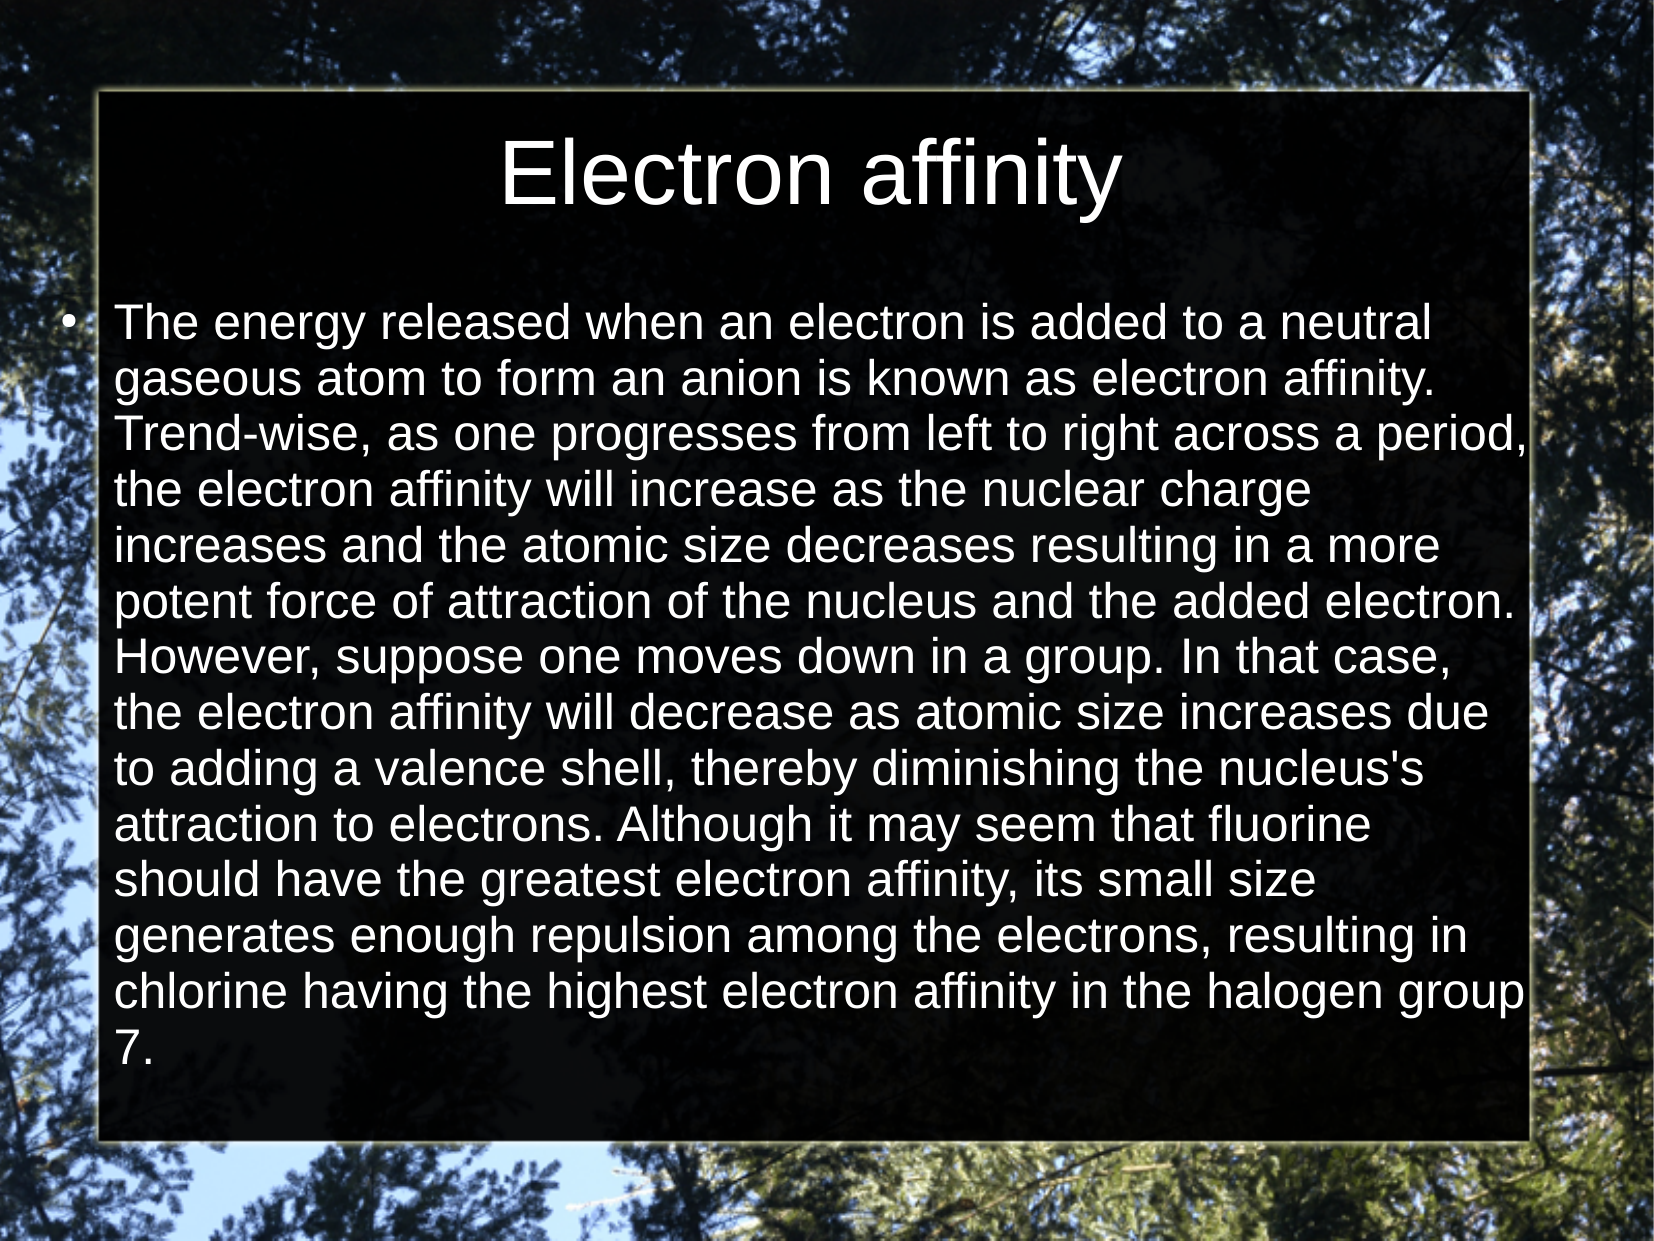

# Electron affinity
The energy released when an electron is added to a neutral gaseous atom to form an anion is known as electron affinity. Trend-wise, as one progresses from left to right across a period, the electron affinity will increase as the nuclear charge increases and the atomic size decreases resulting in a more potent force of attraction of the nucleus and the added electron. However, suppose one moves down in a group. In that case, the electron affinity will decrease as atomic size increases due to adding a valence shell, thereby diminishing the nucleus's attraction to electrons. Although it may seem that fluorine should have the greatest electron affinity, its small size generates enough repulsion among the electrons, resulting in chlorine having the highest electron affinity in the halogen group 7.